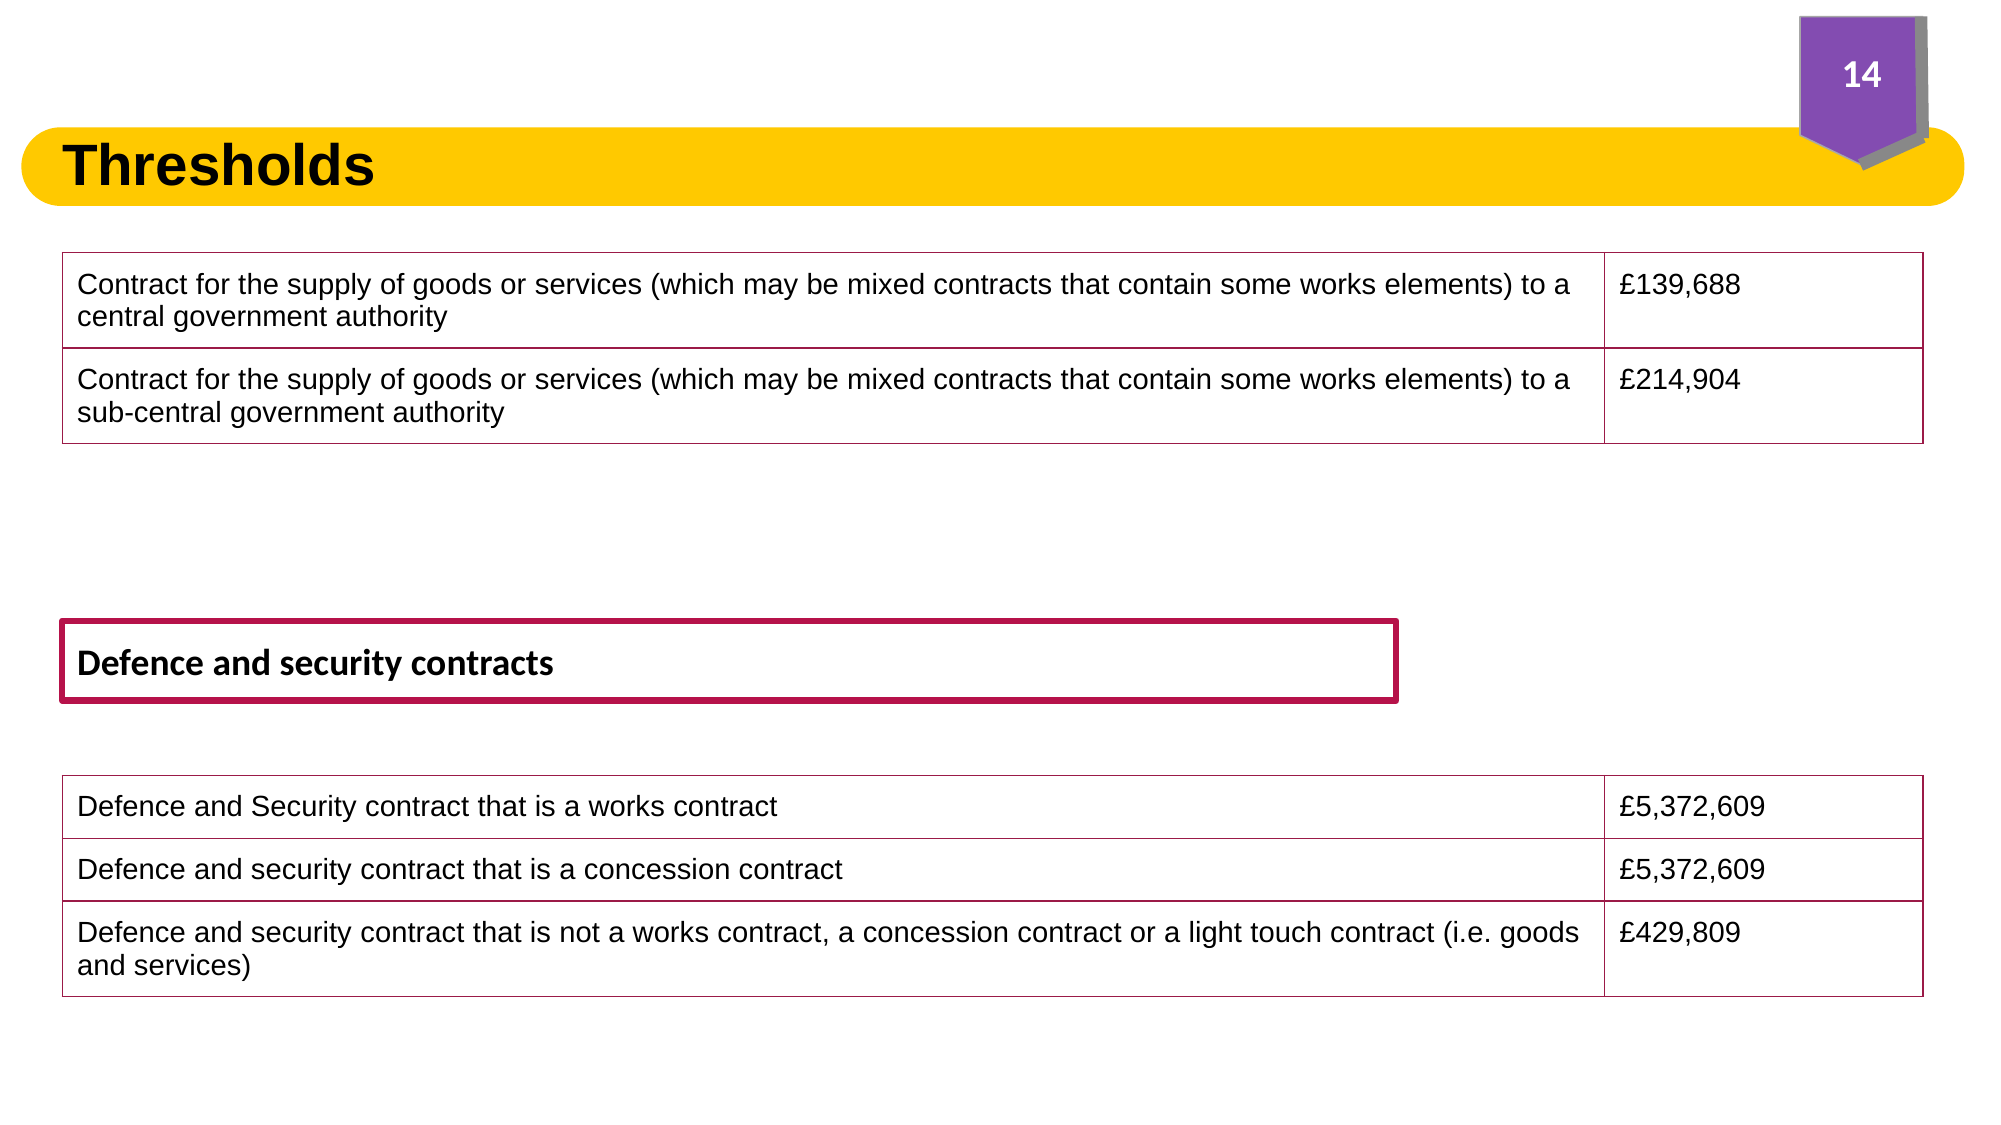

14
# Thresholds
| Contract for the supply of goods or services (which may be mixed contracts that contain some works elements) to a central government authority | £139,688 |
| --- | --- |
| Contract for the supply of goods or services (which may be mixed contracts that contain some works elements) to a sub-central government authority | £214,904 |
Defence and security contracts
| Defence and Security contract that is a works contract | £5,372,609 |
| --- | --- |
| Defence and security contract that is a concession contract | £5,372,609 |
| Defence and security contract that is not a works contract, a concession contract or a light touch contract (i.e. goods and services) | £429,809 |